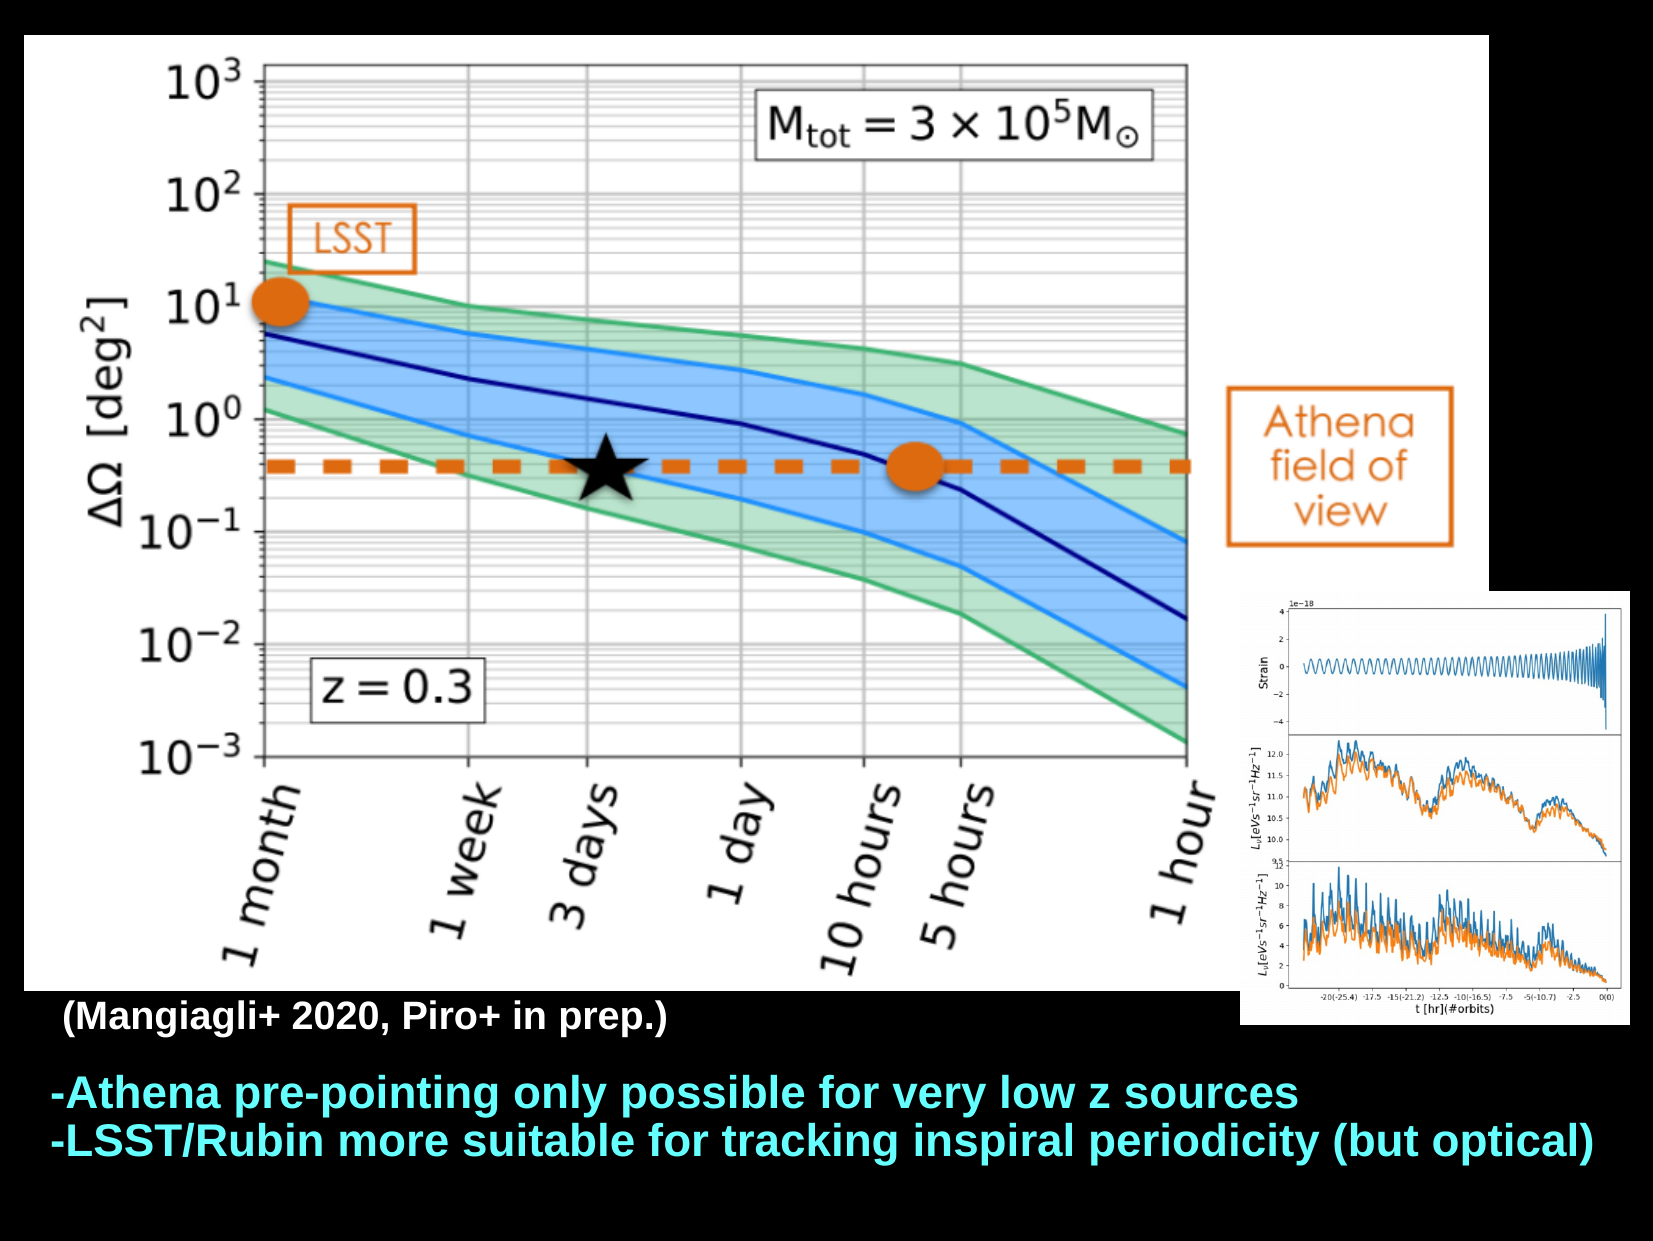

(Mangiagli+ 2020, Piro+ in prep.)
-Athena pre-pointing only possible for very low z sources
-LSST/Rubin more suitable for tracking inspiral periodicity (but optical)